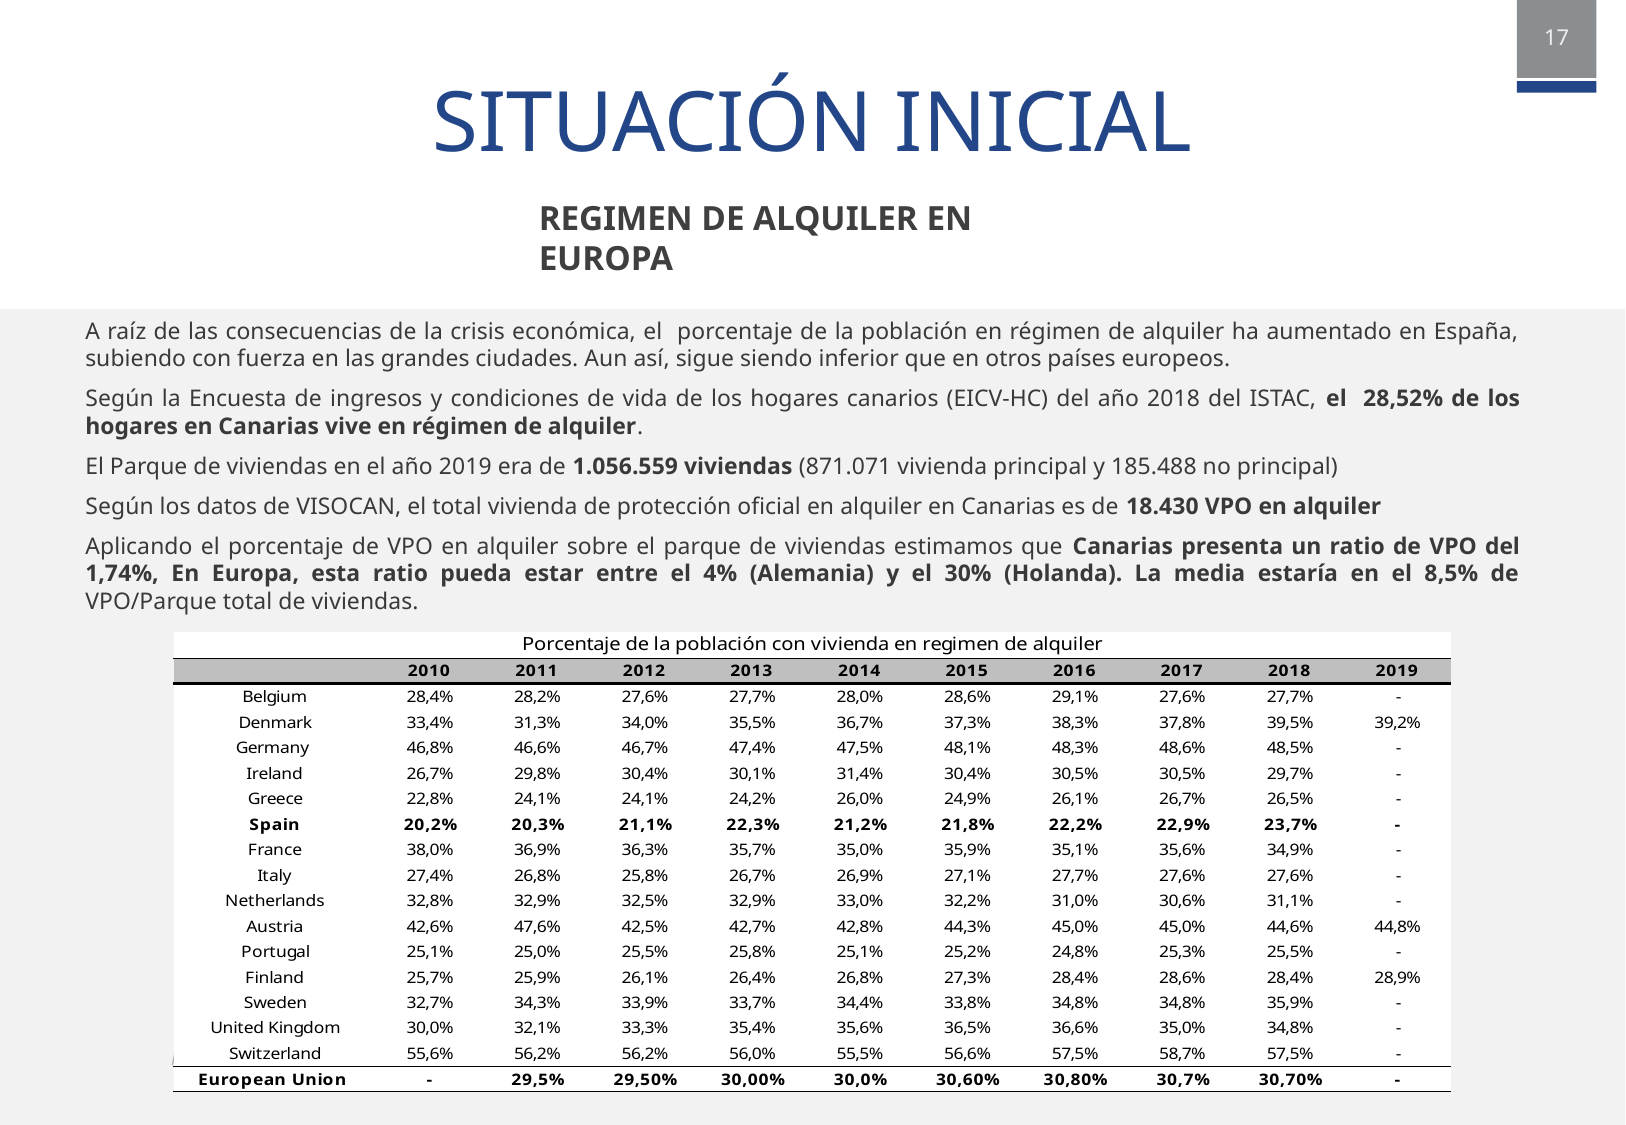

# SITUACIÓN INICIAL
REGIMEN DE ALQUILER EN EUROPA
A raíz de las consecuencias de la crisis económica, el porcentaje de la población en régimen de alquiler ha aumentado en España, subiendo con fuerza en las grandes ciudades. Aun así, sigue siendo inferior que en otros países europeos.
Según la Encuesta de ingresos y condiciones de vida de los hogares canarios (EICV-HC) del año 2018 del ISTAC, el 28,52% de los hogares en Canarias vive en régimen de alquiler.
El Parque de viviendas en el año 2019 era de 1.056.559 viviendas (871.071 vivienda principal y 185.488 no principal)
Según los datos de VISOCAN, el total vivienda de protección oficial en alquiler en Canarias es de 18.430 VPO en alquiler
Aplicando el porcentaje de VPO en alquiler sobre el parque de viviendas estimamos que Canarias presenta un ratio de VPO del 1,74%, En Europa, esta ratio pueda estar entre el 4% (Alemania) y el 30% (Holanda). La media estaría en el 8,5% de VPO/Parque total de viviendas.
Fuente: Elaboración propia a partir de datos de Eurostat